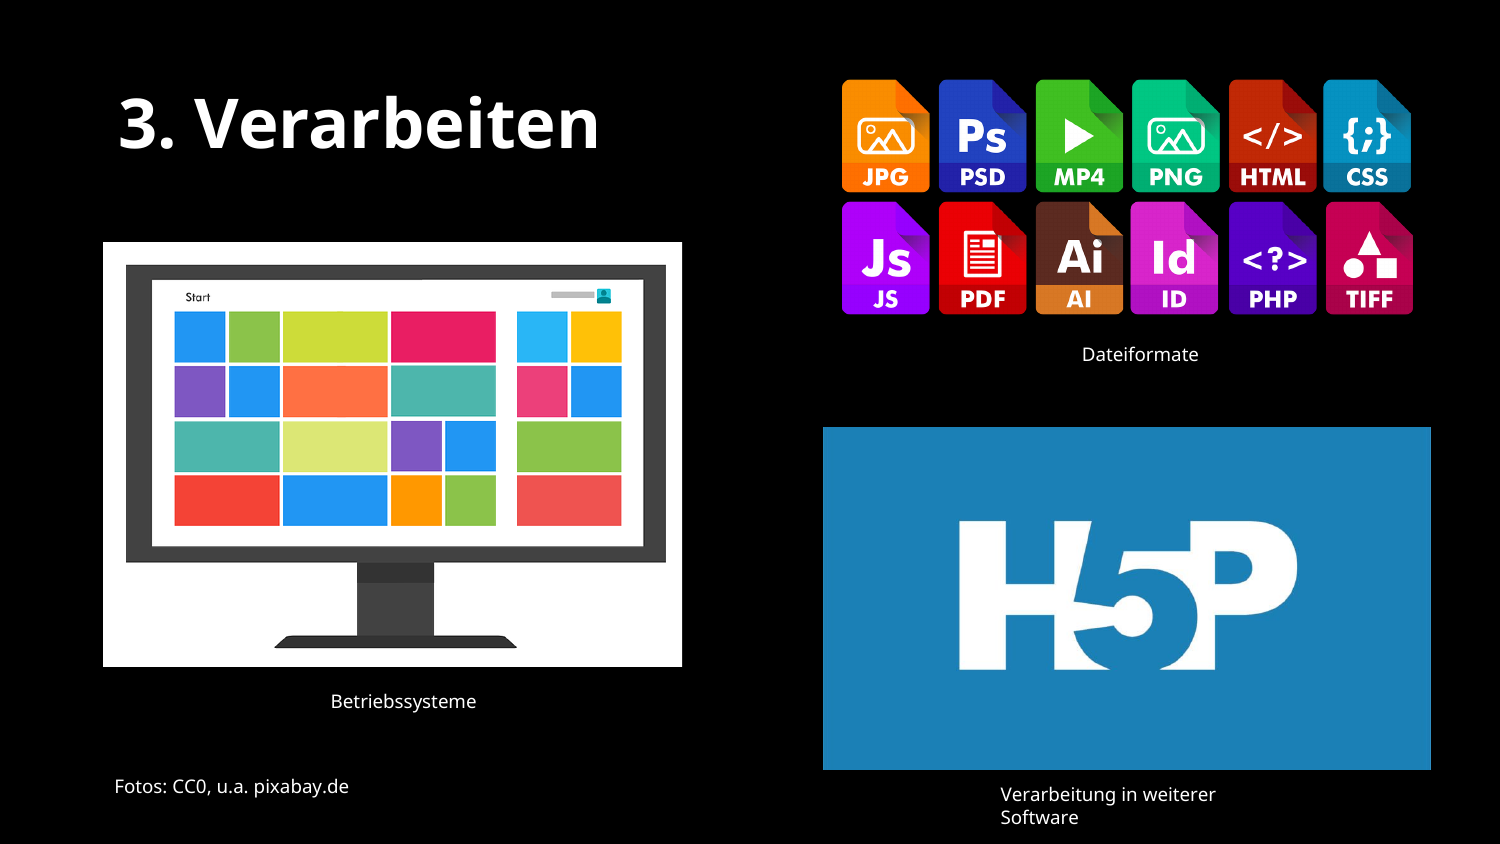

# 3. Verarbeiten
Dateiformate
Betriebssysteme
Fotos: CC0, u.a. pixabay.de
Verarbeitung in weiterer Software